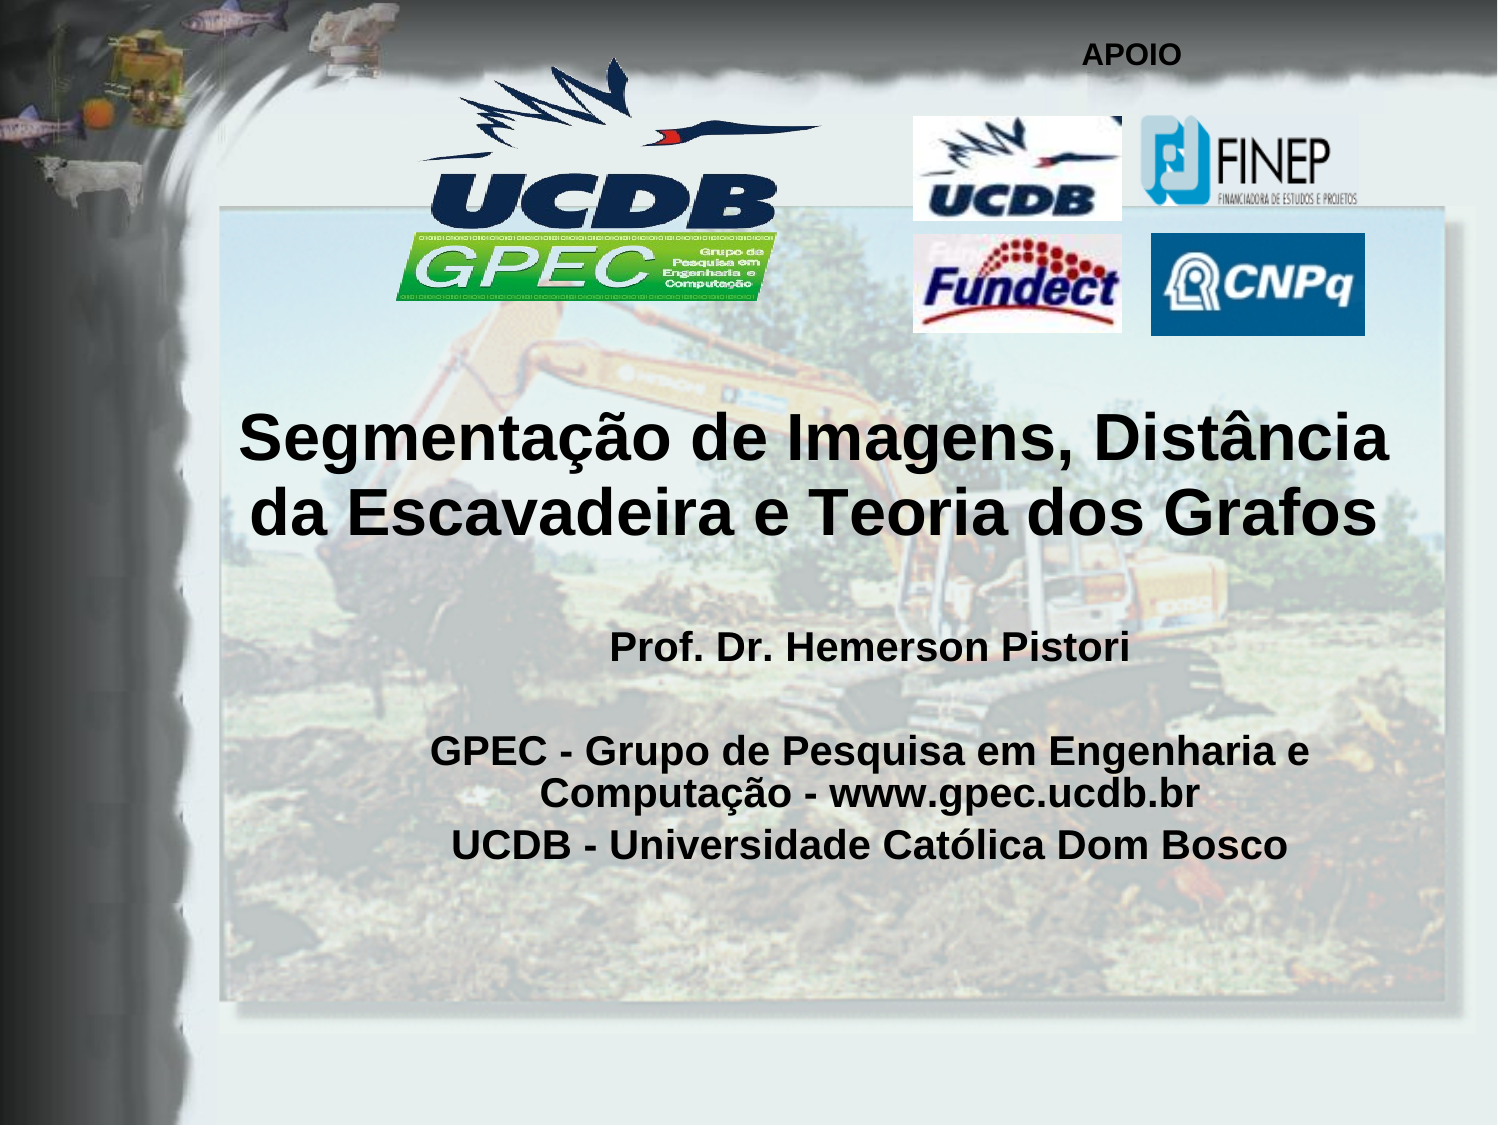

APOIO
# Segmentação de Imagens, Distância da Escavadeira e Teoria dos Grafos
Prof. Dr. Hemerson Pistori
GPEC - Grupo de Pesquisa em Engenharia e Computação - www.gpec.ucdb.br
UCDB - Universidade Católica Dom Bosco